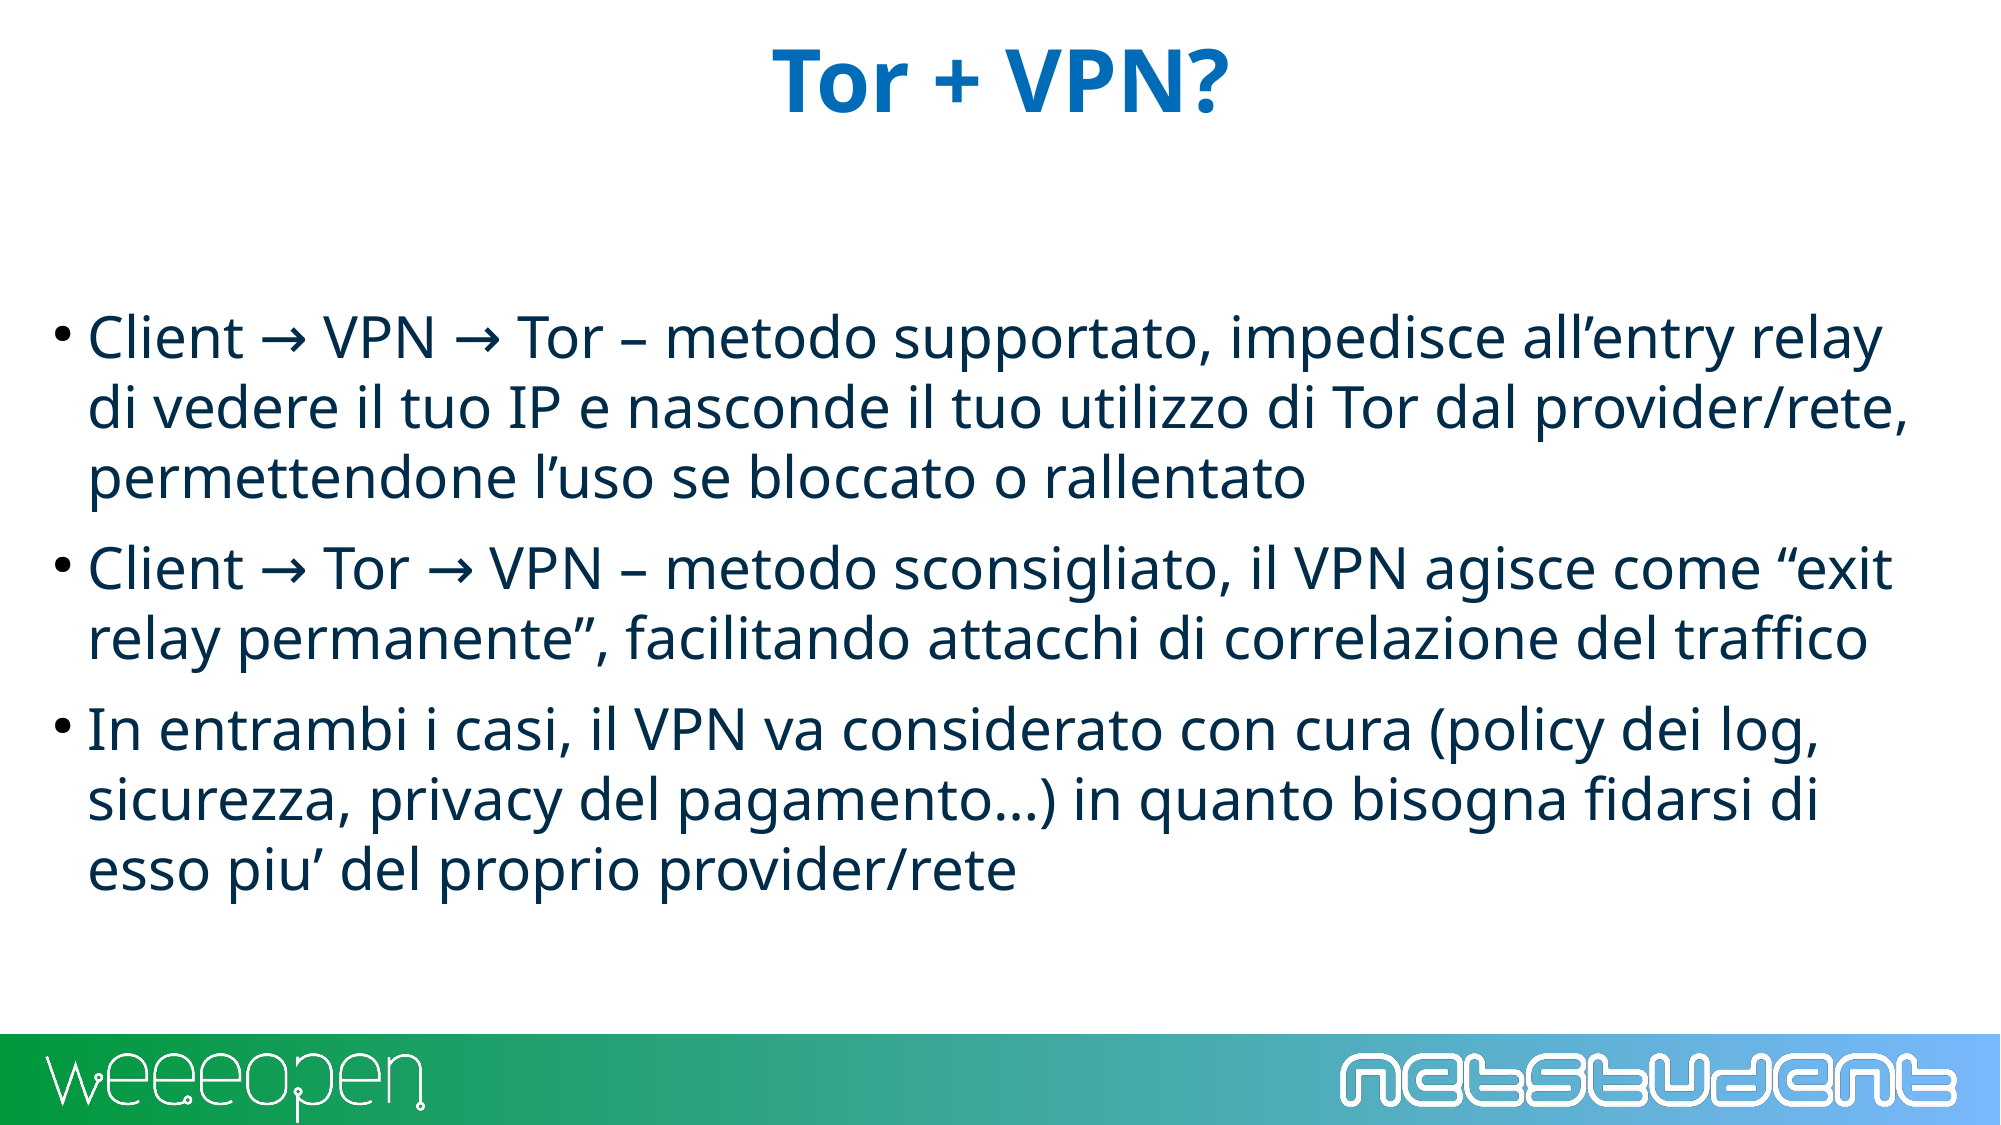

# Tor + VPN?
Client → VPN → Tor – metodo supportato, impedisce all’entry relay di vedere il tuo IP e nasconde il tuo utilizzo di Tor dal provider/rete, permettendone l’uso se bloccato o rallentato
Client → Tor → VPN – metodo sconsigliato, il VPN agisce come “exit relay permanente”, facilitando attacchi di correlazione del traffico
In entrambi i casi, il VPN va considerato con cura (policy dei log, sicurezza, privacy del pagamento…) in quanto bisogna fidarsi di esso piu’ del proprio provider/rete